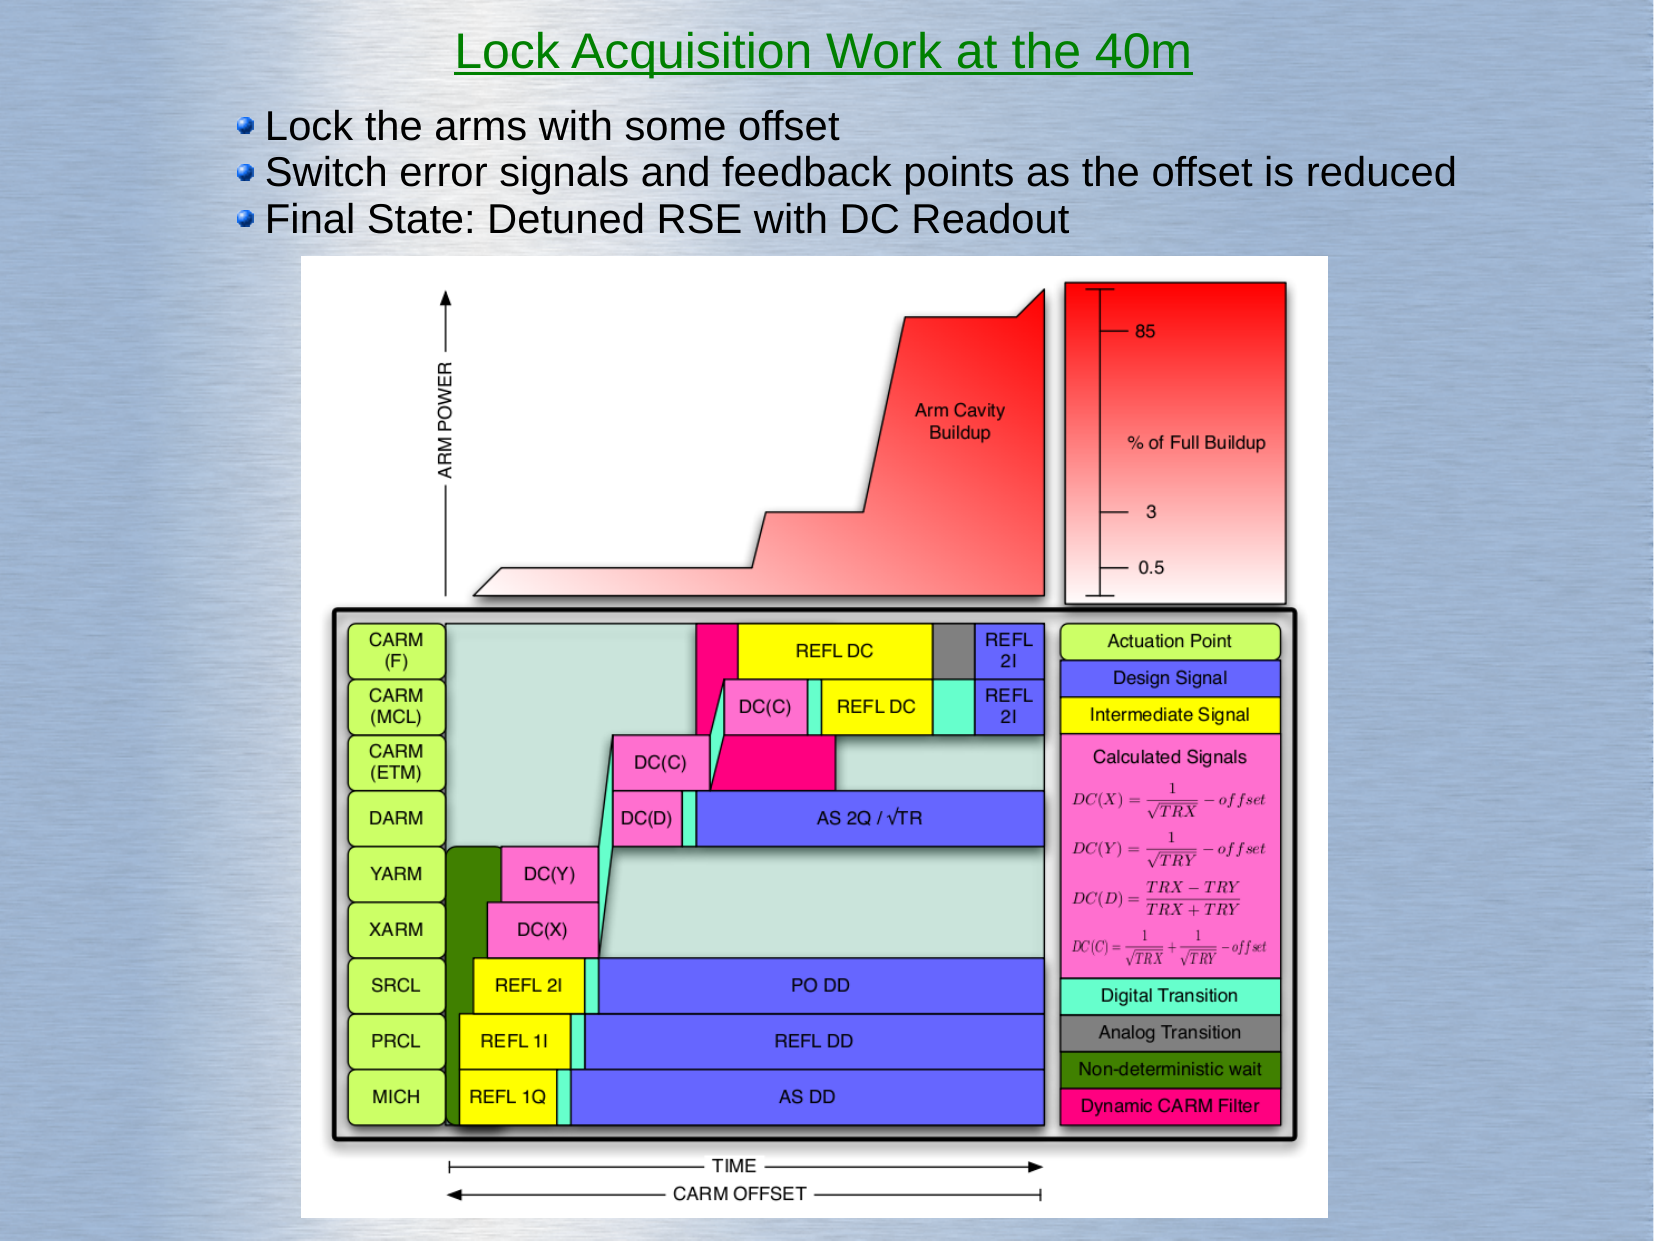

Lock Acquisition Work at the 40m
 Lock the arms with some offset
 Switch error signals and feedback points as the offset is reduced
 Final State: Detuned RSE with DC Readout